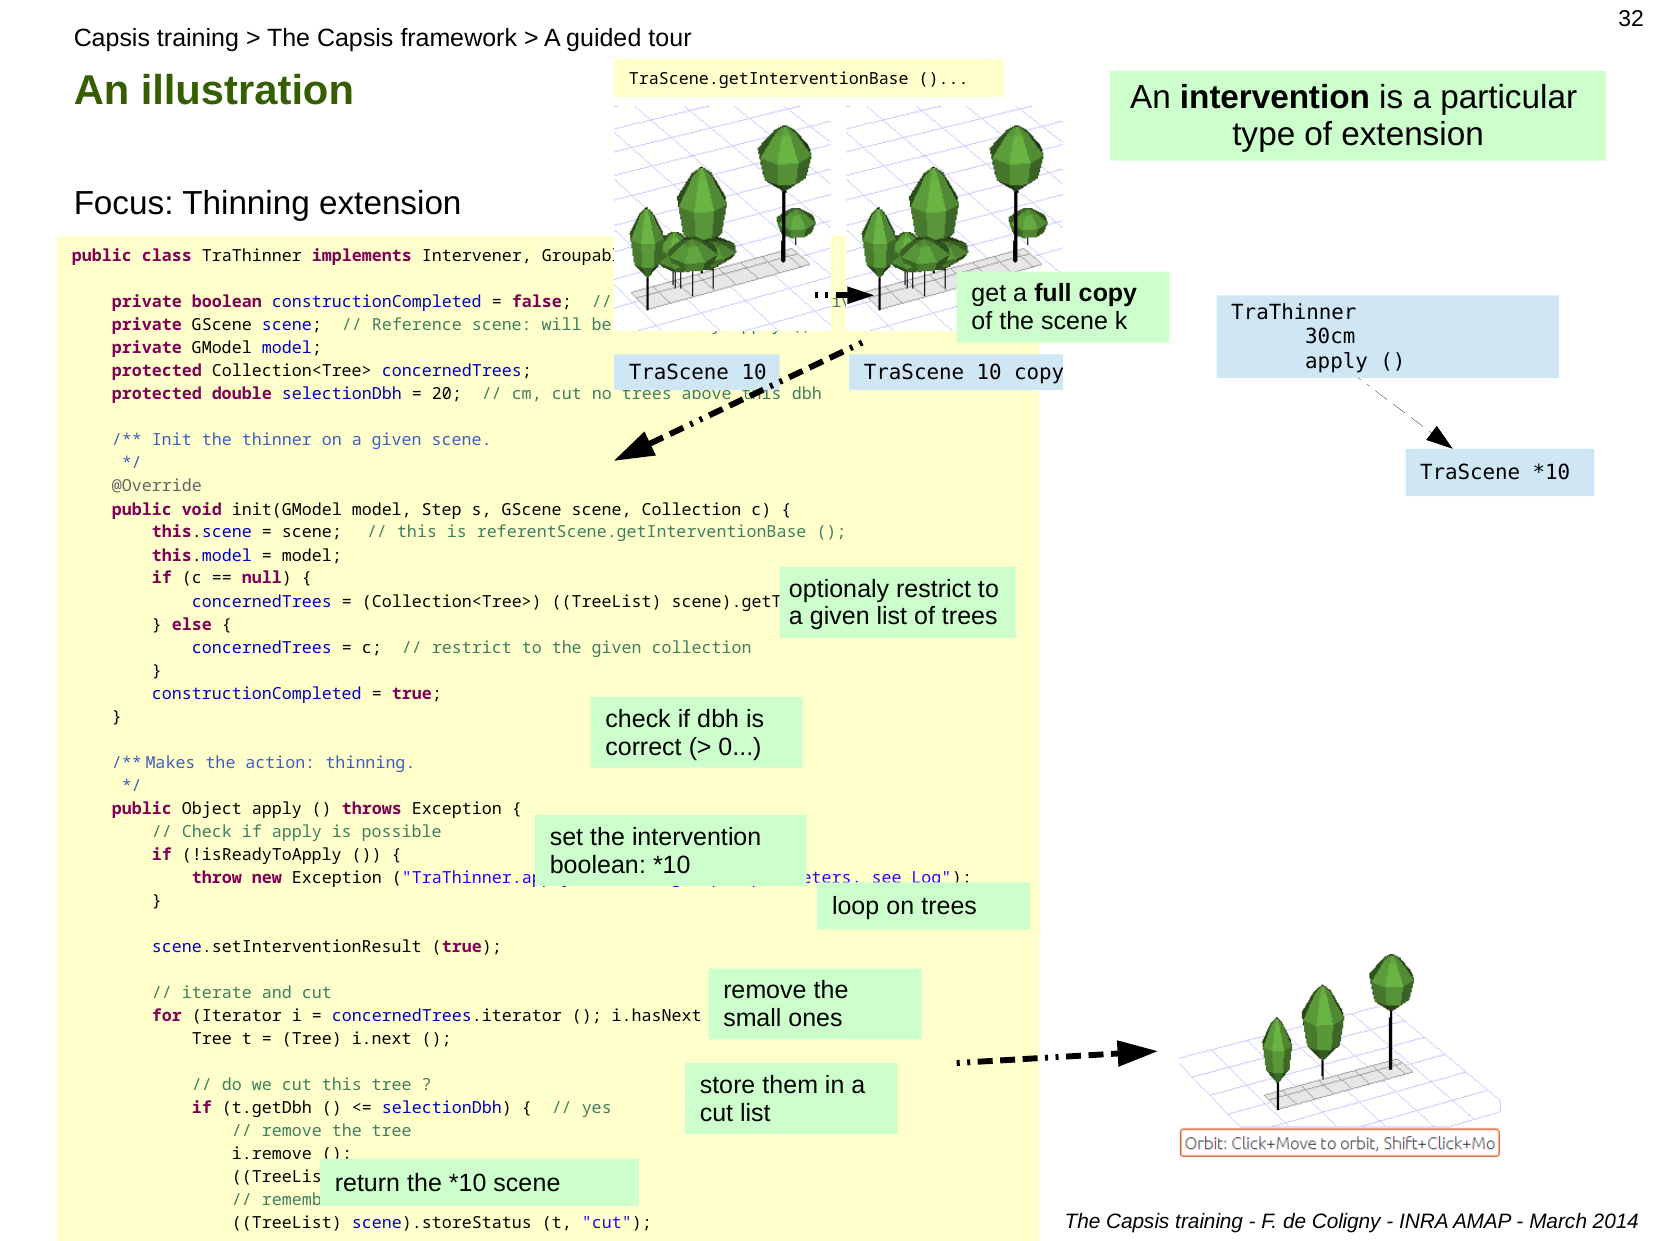

32
Capsis training > The Capsis framework > A guided tour
An illustration
TraScene.getInterventionBase ()...
TraScene 10
TraScene 10 copy
An intervention is a particular
type of extension
Focus: Thinning extension
public class TraThinner implements Intervener, GroupableIntervener {
 private boolean constructionCompleted = false; // if cancel in interactive mode, false
 private GScene scene; // Reference scene: will be altered by apply ()
 private GModel model;
 protected Collection<Tree> concernedTrees;
 protected double selectionDbh = 20; // cm, cut no trees above this dbh
 /** Init the thinner on a given scene.
 */
 @Override
 public void init(GModel model, Step s, GScene scene, Collection c) {
 this.scene = scene;	// this is referentScene.getInterventionBase ();
 this.model = model;
 if (c == null) {
 concernedTrees = (Collection<Tree>) ((TreeList) scene).getTrees (); // all trees
 } else {
 concernedTrees = c; // restrict to the given collection
 }
 constructionCompleted = true;
 }
 /**	Makes the action: thinning.
 */
 public Object apply () throws Exception {
 // Check if apply is possible
 if (!isReadyToApply ()) {
 throw new Exception ("TraThinner.apply () - Wrong input parameters, see Log");
 }
 scene.setInterventionResult (true);
 // iterate and cut
 for (Iterator i = concernedTrees.iterator (); i.hasNext ();) {
 Tree t = (Tree) i.next ();
 // do we cut this tree ?
 if (t.getDbh () <= selectionDbh) { // yes
 // remove the tree
 i.remove ();
 ((TreeList) scene).removeTree (t);
 // remember this tree has been cut
 ((TreeList) scene).storeStatus (t, "cut");
 }
 }
 return scene;
 }
}
get a full copy
of the scene k
TraThinner
	30cm
	apply ()
TraScene *10
optionaly restrict to
a given list of trees
check if dbh is
correct (> 0...)
set the intervention
boolean: *10
loop on trees
remove the
small ones
store them in a
cut list
return the *10 scene
The Capsis training - F. de Coligny - INRA AMAP - March 2014